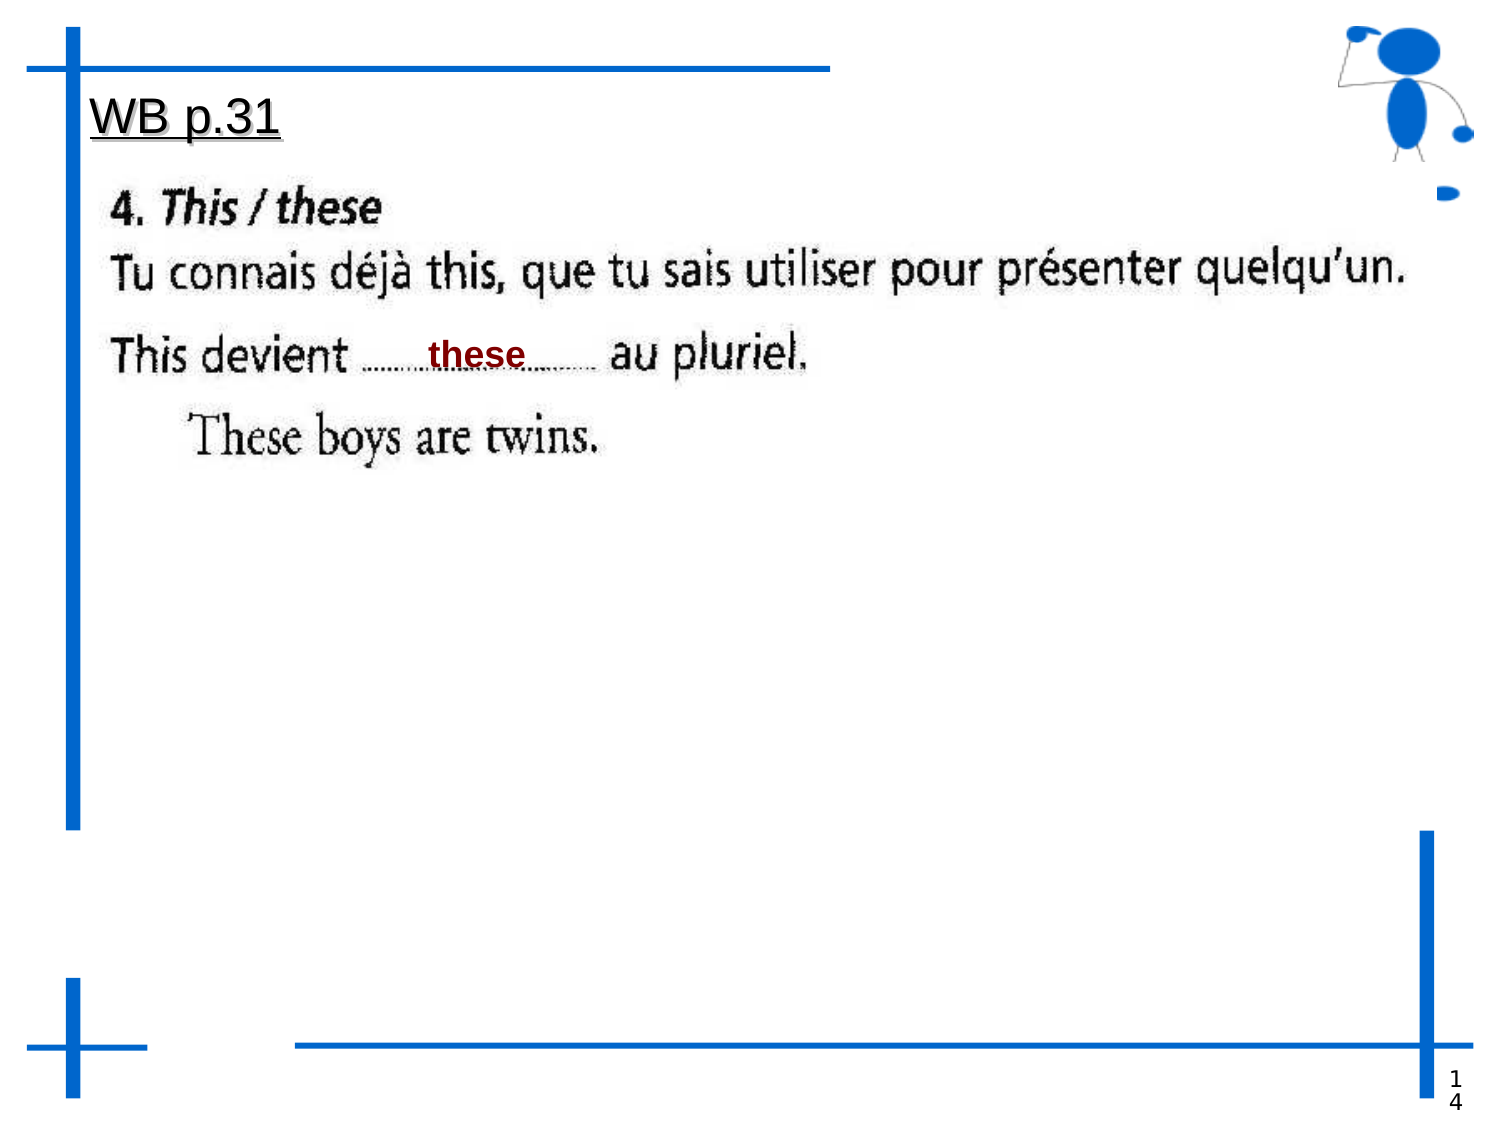

# WB p.31
these
Les déterminants possessifs
En anglais, on accorde le déterminant possessif avec le possesseur. (contrairement au français)
my
your
his (garçon) - her (fille) - its (objet)
our
your
Their
Ex : Son nom est John
Son nom est Leila
→ His name is John
→ Her name is Leila